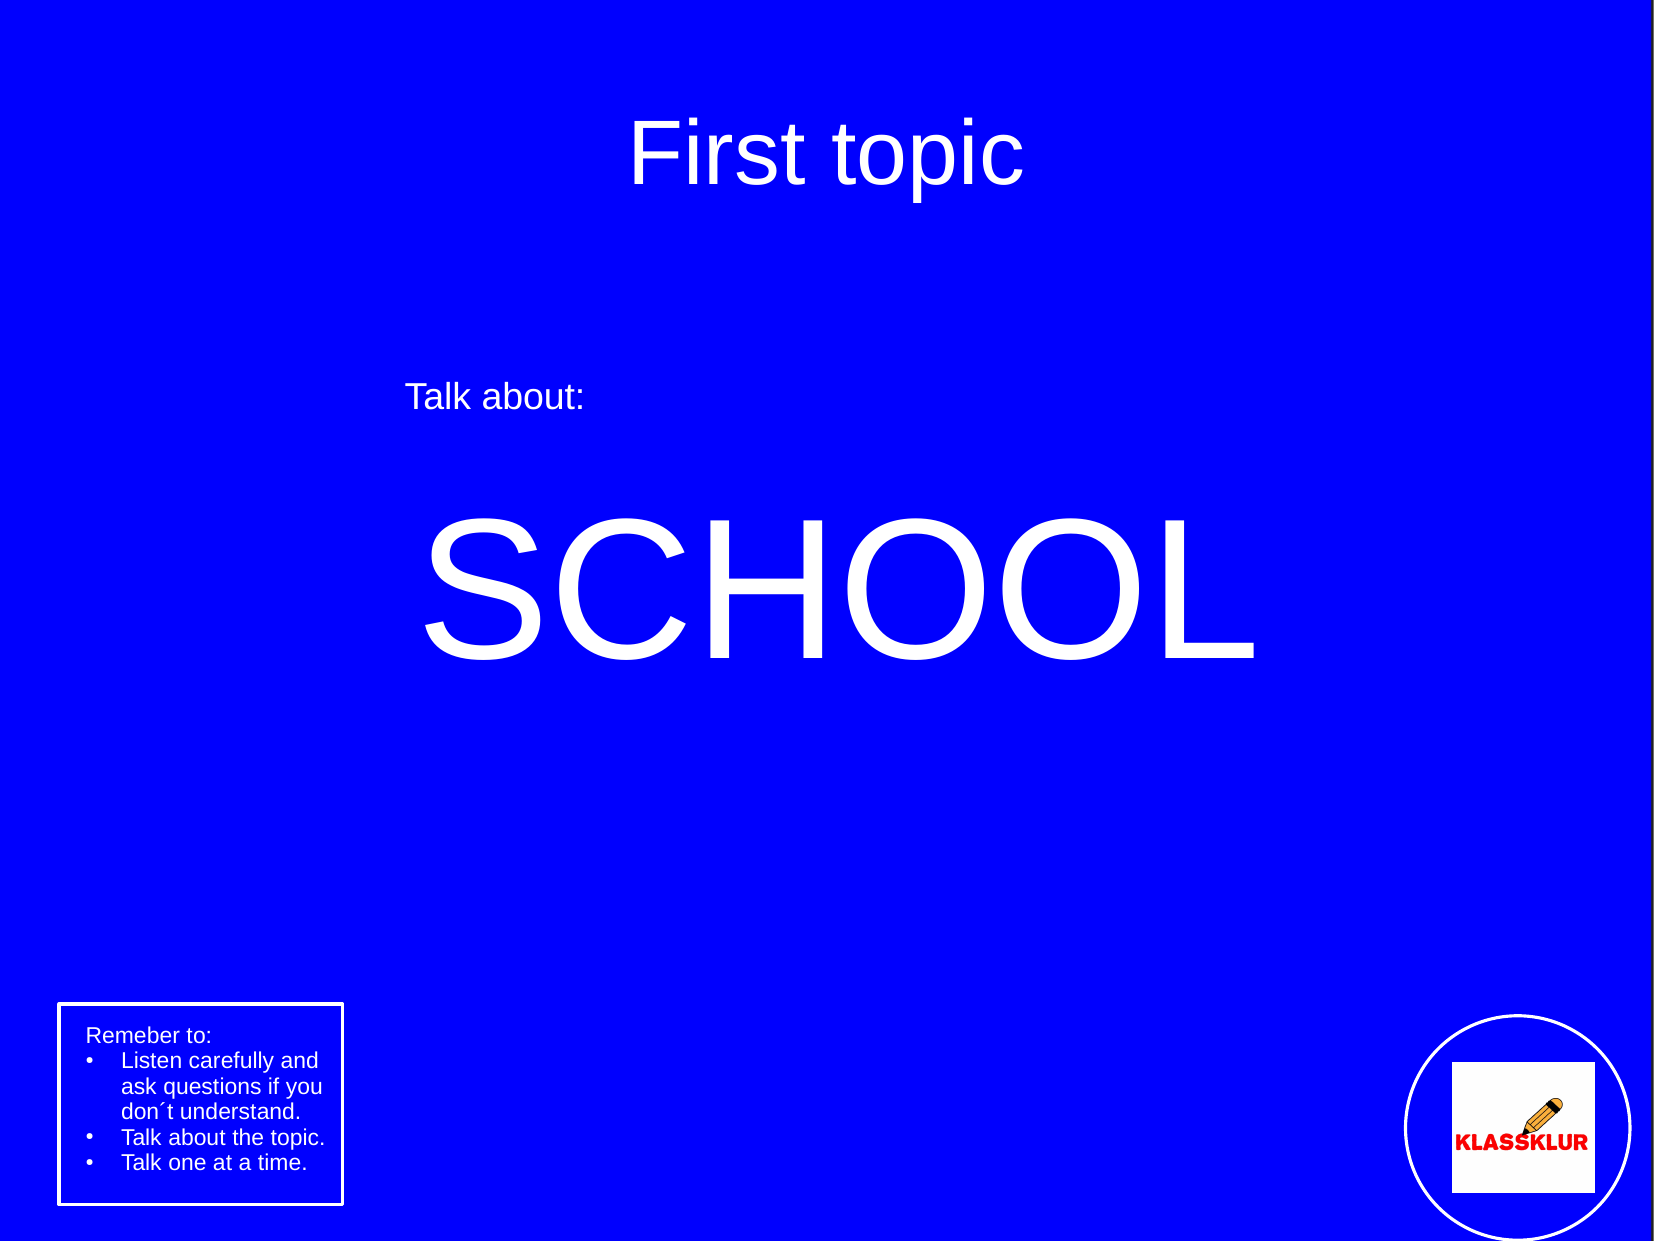

# First topic
Talk about:
SCHOOL
Remeber to:
Listen carefully and ask questions if you don´t understand.
Talk about the topic.
Talk one at a time.